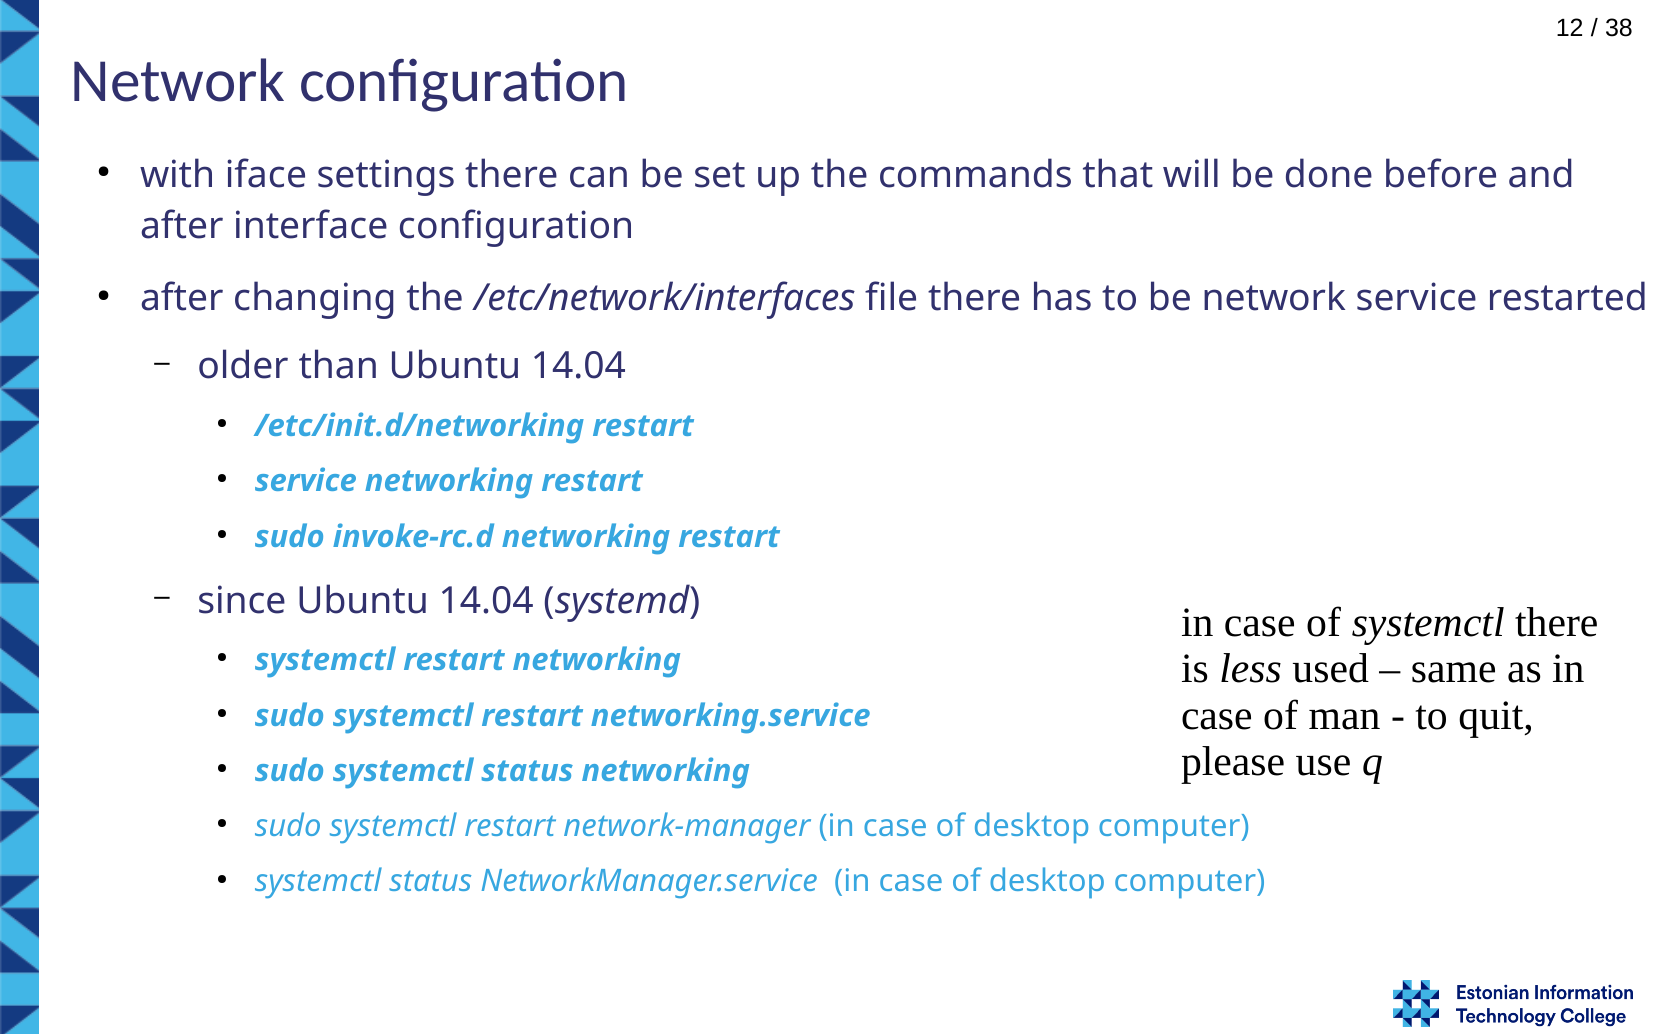

# Network configuration
with iface settings there can be set up the commands that will be done before and after interface configuration
after changing the /etc/network/interfaces file there has to be network service restarted
older than Ubuntu 14.04
/etc/init.d/networking restart
service networking restart
sudo invoke-rc.d networking restart
since Ubuntu 14.04 (systemd)
systemctl restart networking
sudo systemctl restart networking.service
sudo systemctl status networking
sudo systemctl restart network-manager (in case of desktop computer)
systemctl status NetworkManager.service (in case of desktop computer)
in case of systemctl there is less used – same as in case of man - to quit, please use q